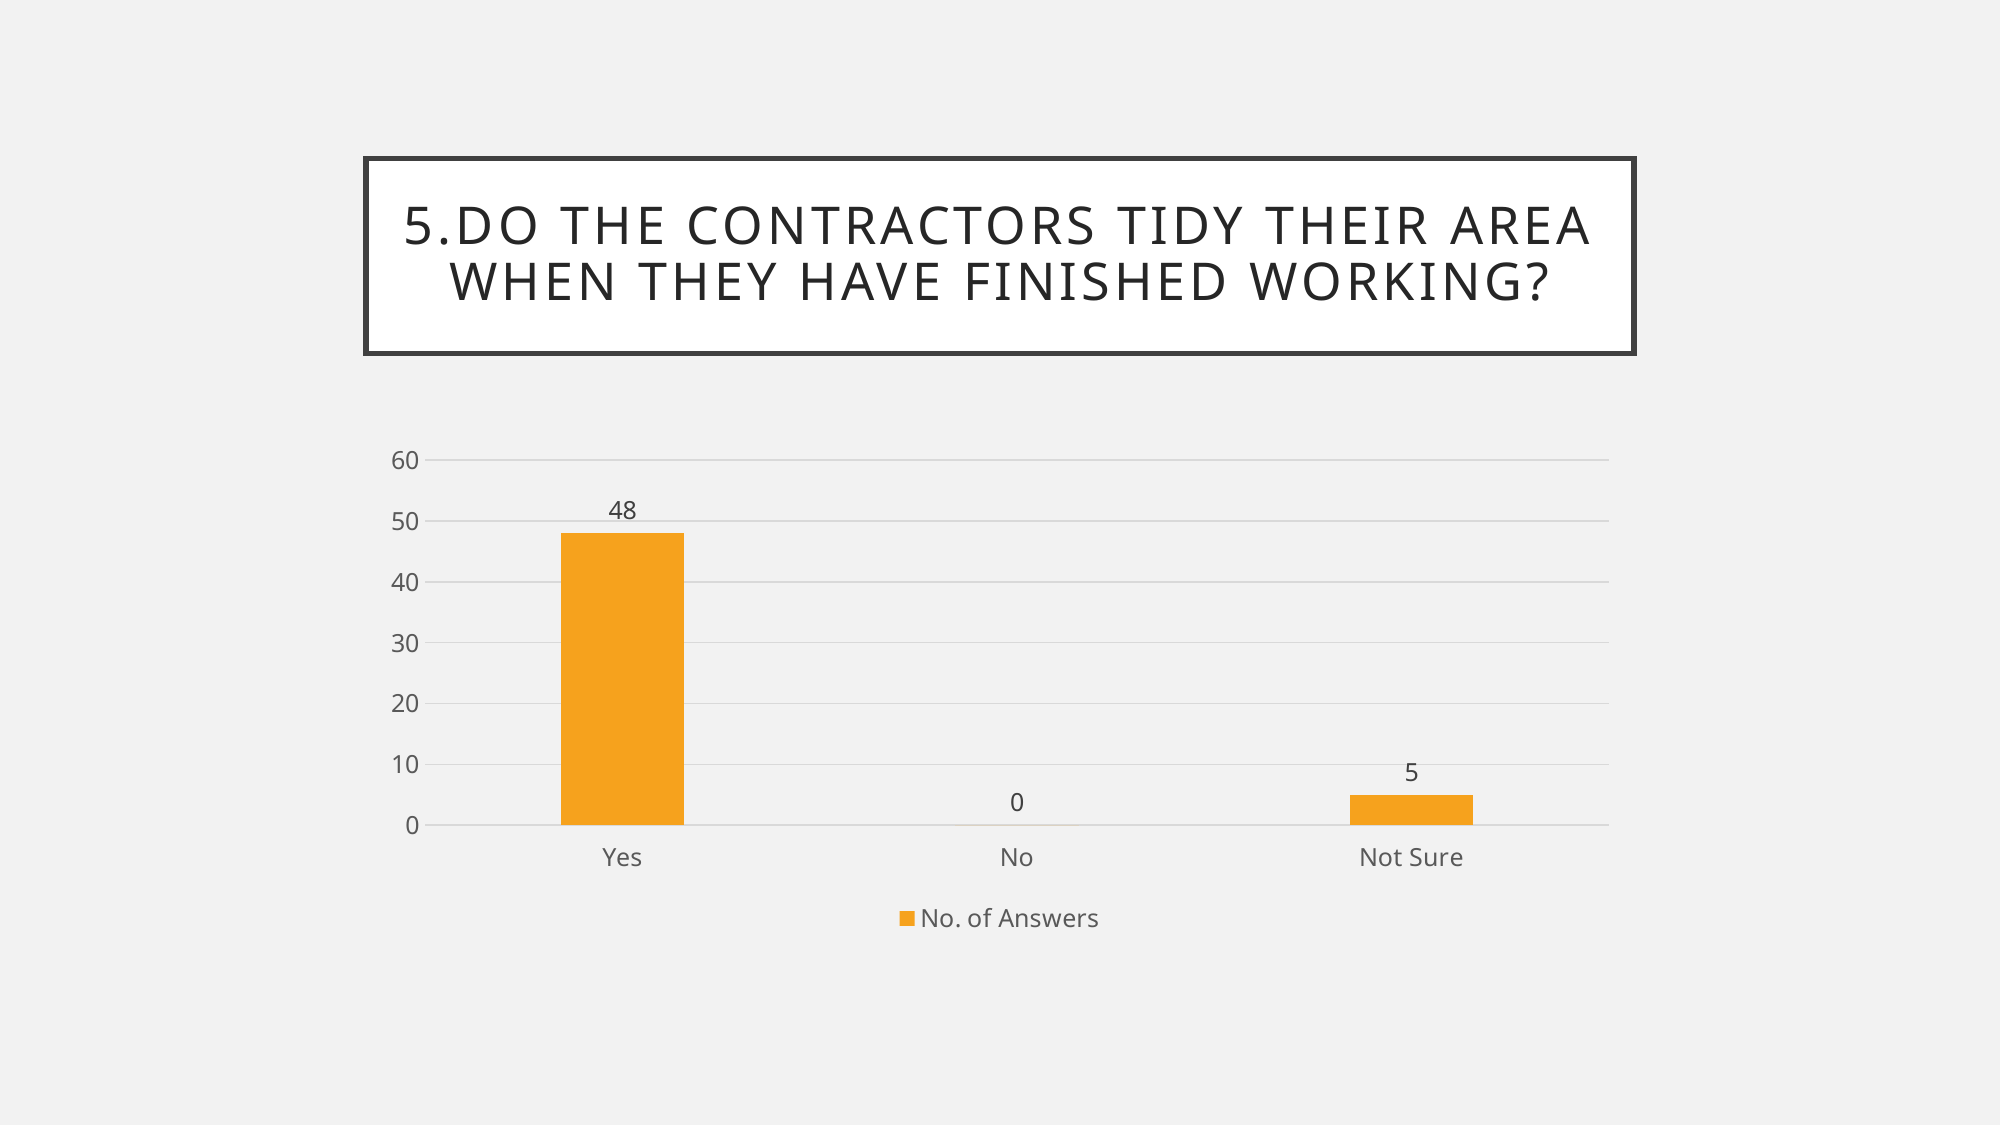

# 5.Do the contractors tidy their area when they have finished working?
### Chart
| Category | No. of Answers |
|---|---|
| Yes | 48.0 |
| No | 0.0 |
| Not Sure | 5.0 |